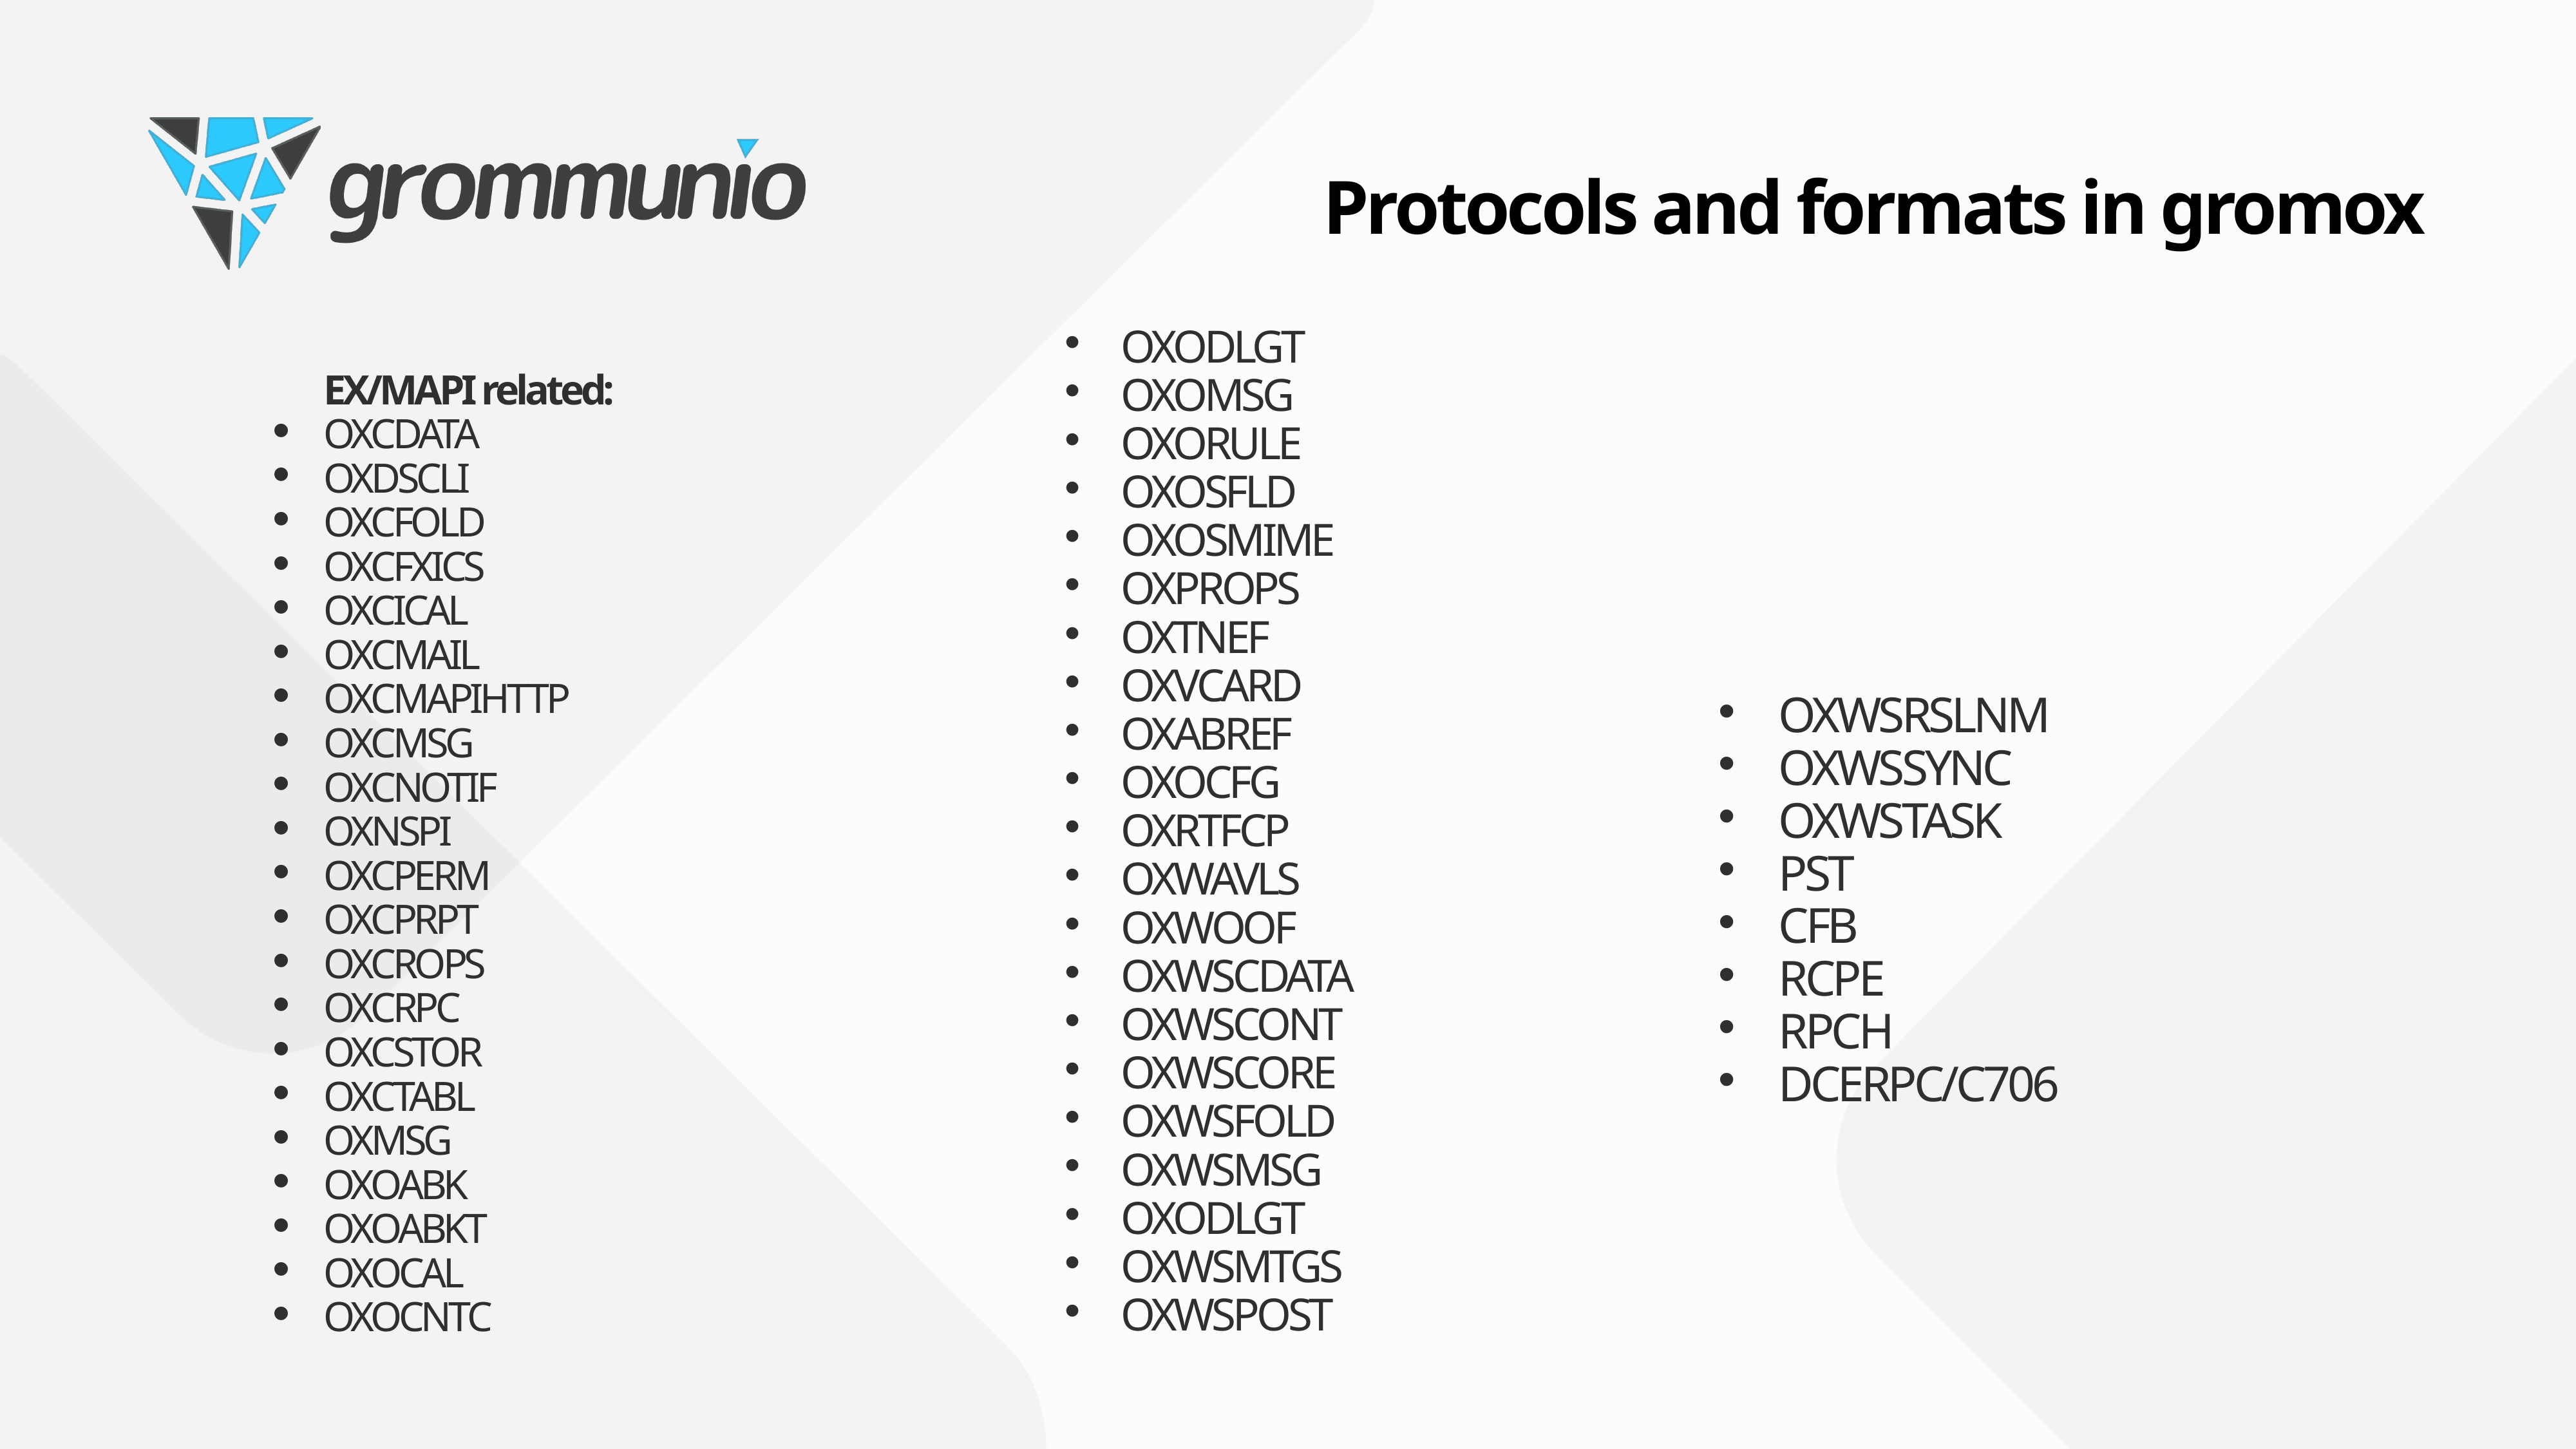

Protocols and formats in gromox
OXODLGT
OXOMSG
OXORULE
OXOSFLD
OXOSMIME
OXPROPS
OXTNEF
OXVCARD
OXABREF
OXOCFG
OXRTFCP
OXWAVLS
OXWOOF
OXWSCDATA
OXWSCONT
OXWSCORE
OXWSFOLD
OXWSMSG
OXODLGT
OXWSMTGS
OXWSPOST
OXWSRSLNM
OXWSSYNC
OXWSTASK
PST
CFB
RCPE
RPCH
DCERPC/C706
# EX/MAPI related:
OXCDATA
OXDSCLI
OXCFOLD
OXCFXICS
OXCICAL
OXCMAIL
OXCMAPIHTTP
OXCMSG
OXCNOTIF
OXNSPI
OXCPERM
OXCPRPT
OXCROPS
OXCRPC
OXCSTOR
OXCTABL
OXMSG
OXOABK
OXOABKT
OXOCAL
OXOCNTC